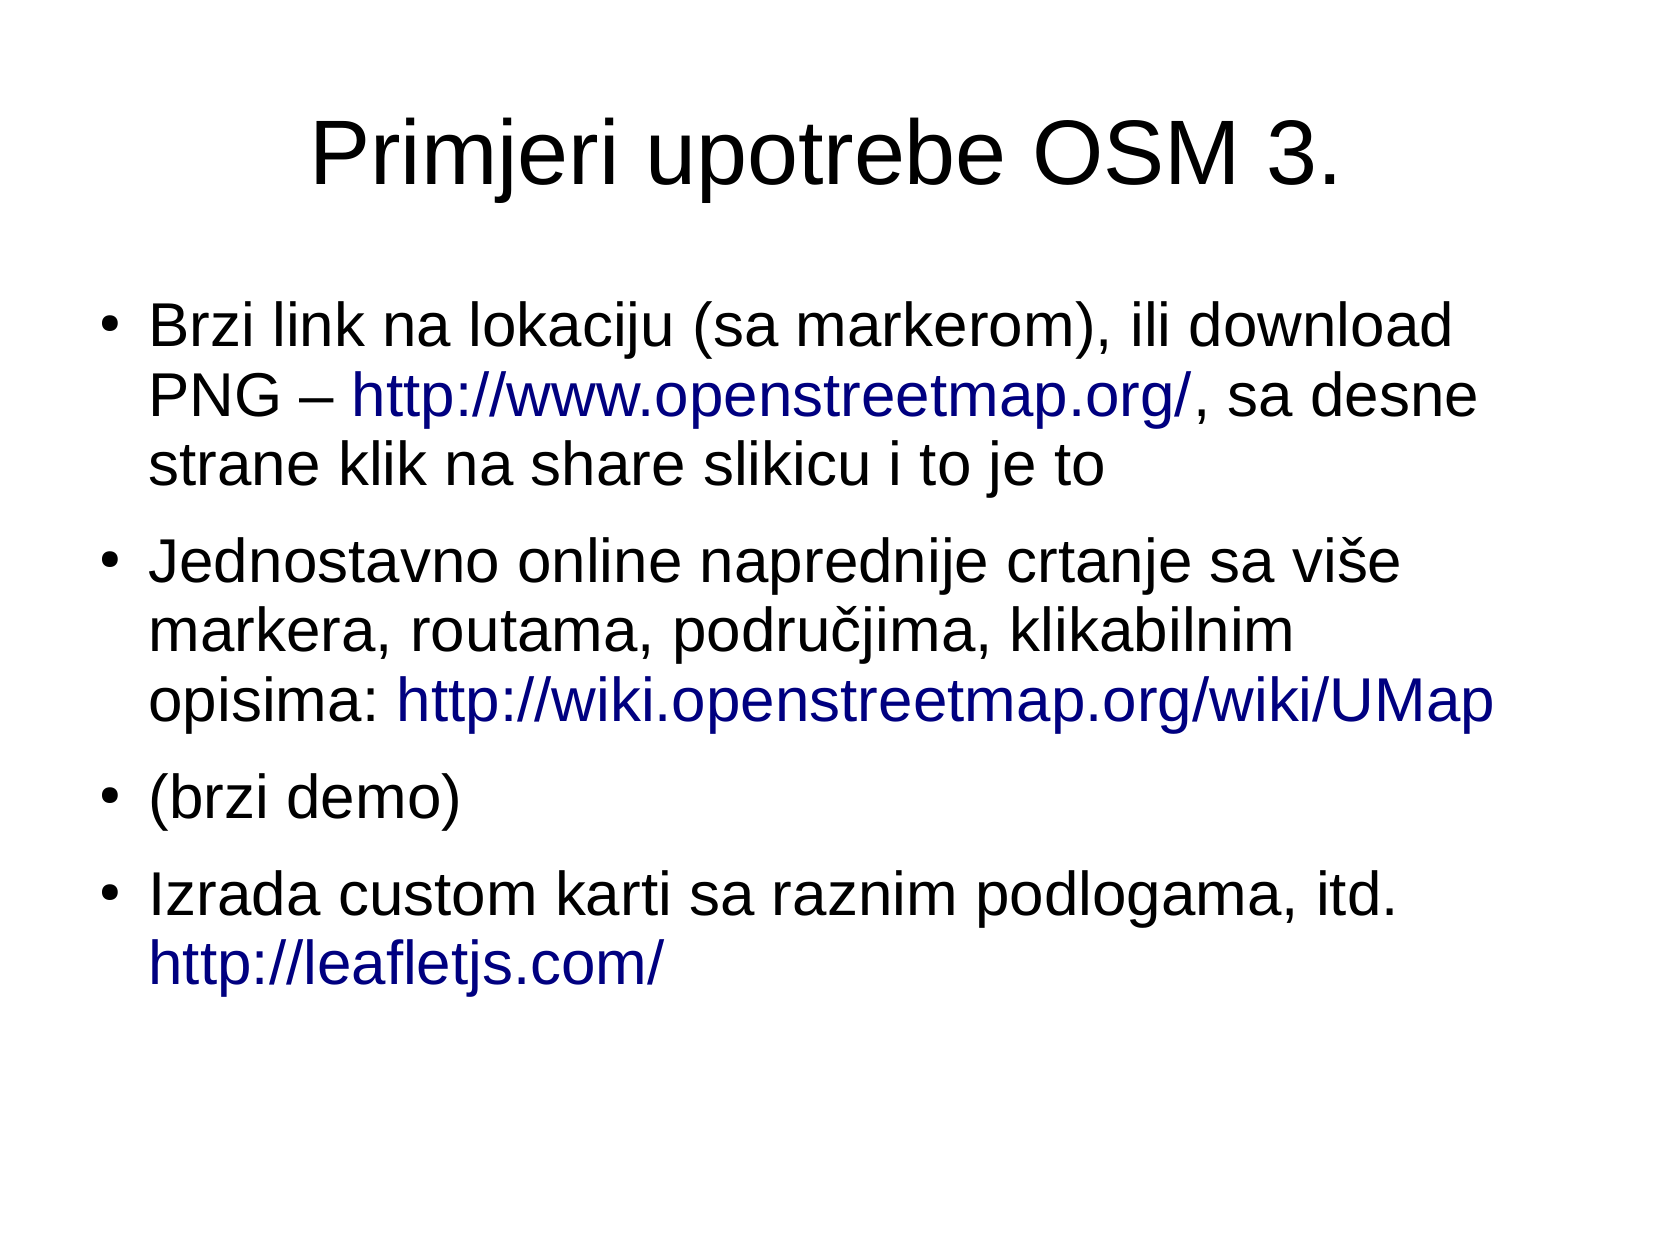

# Primjeri upotrebe OSM 3.
Brzi link na lokaciju (sa markerom), ili download PNG – http://www.openstreetmap.org/, sa desne strane klik na share slikicu i to je to
Jednostavno online naprednije crtanje sa više markera, routama, područjima, klikabilnim opisima: http://wiki.openstreetmap.org/wiki/UMap
(brzi demo)
Izrada custom karti sa raznim podlogama, itd. http://leafletjs.com/